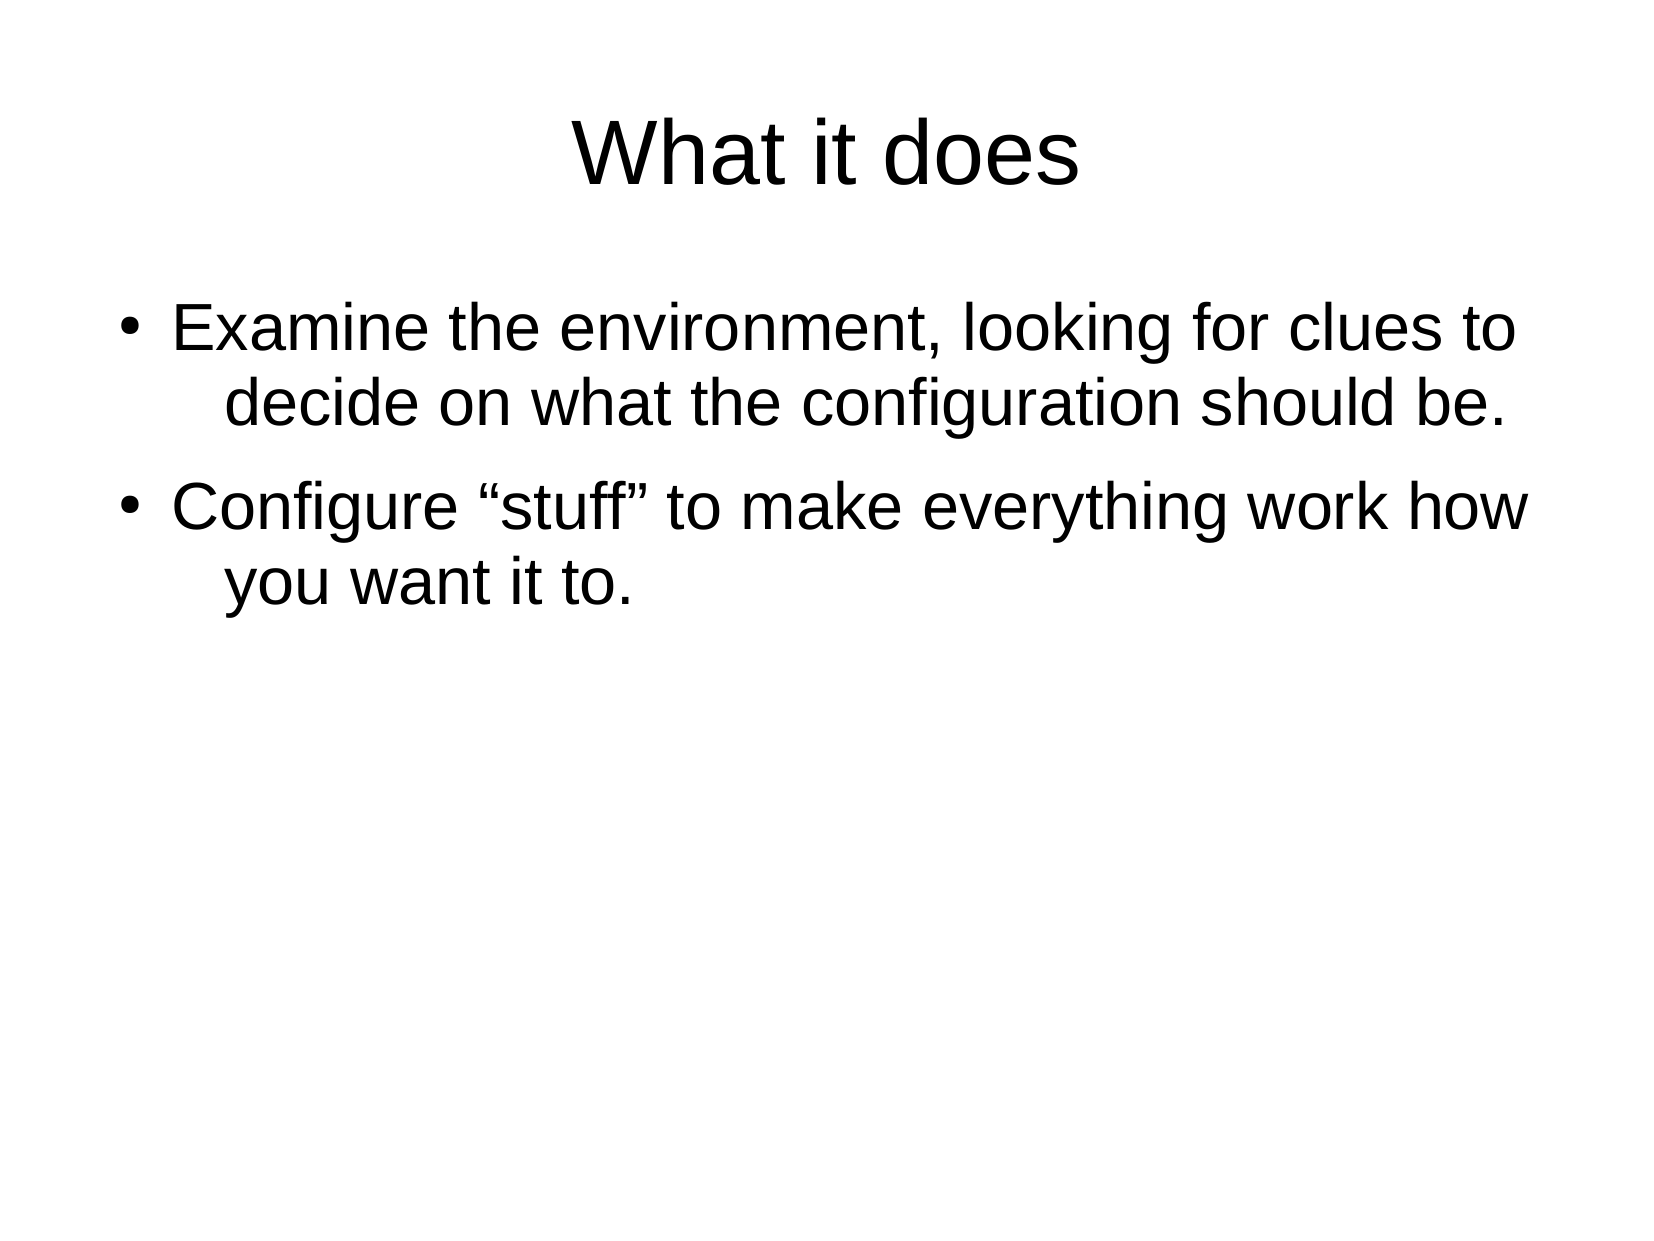

# What it does
Examine the environment, looking for clues to decide on what the configuration should be.
Configure “stuff” to make everything work how you want it to.